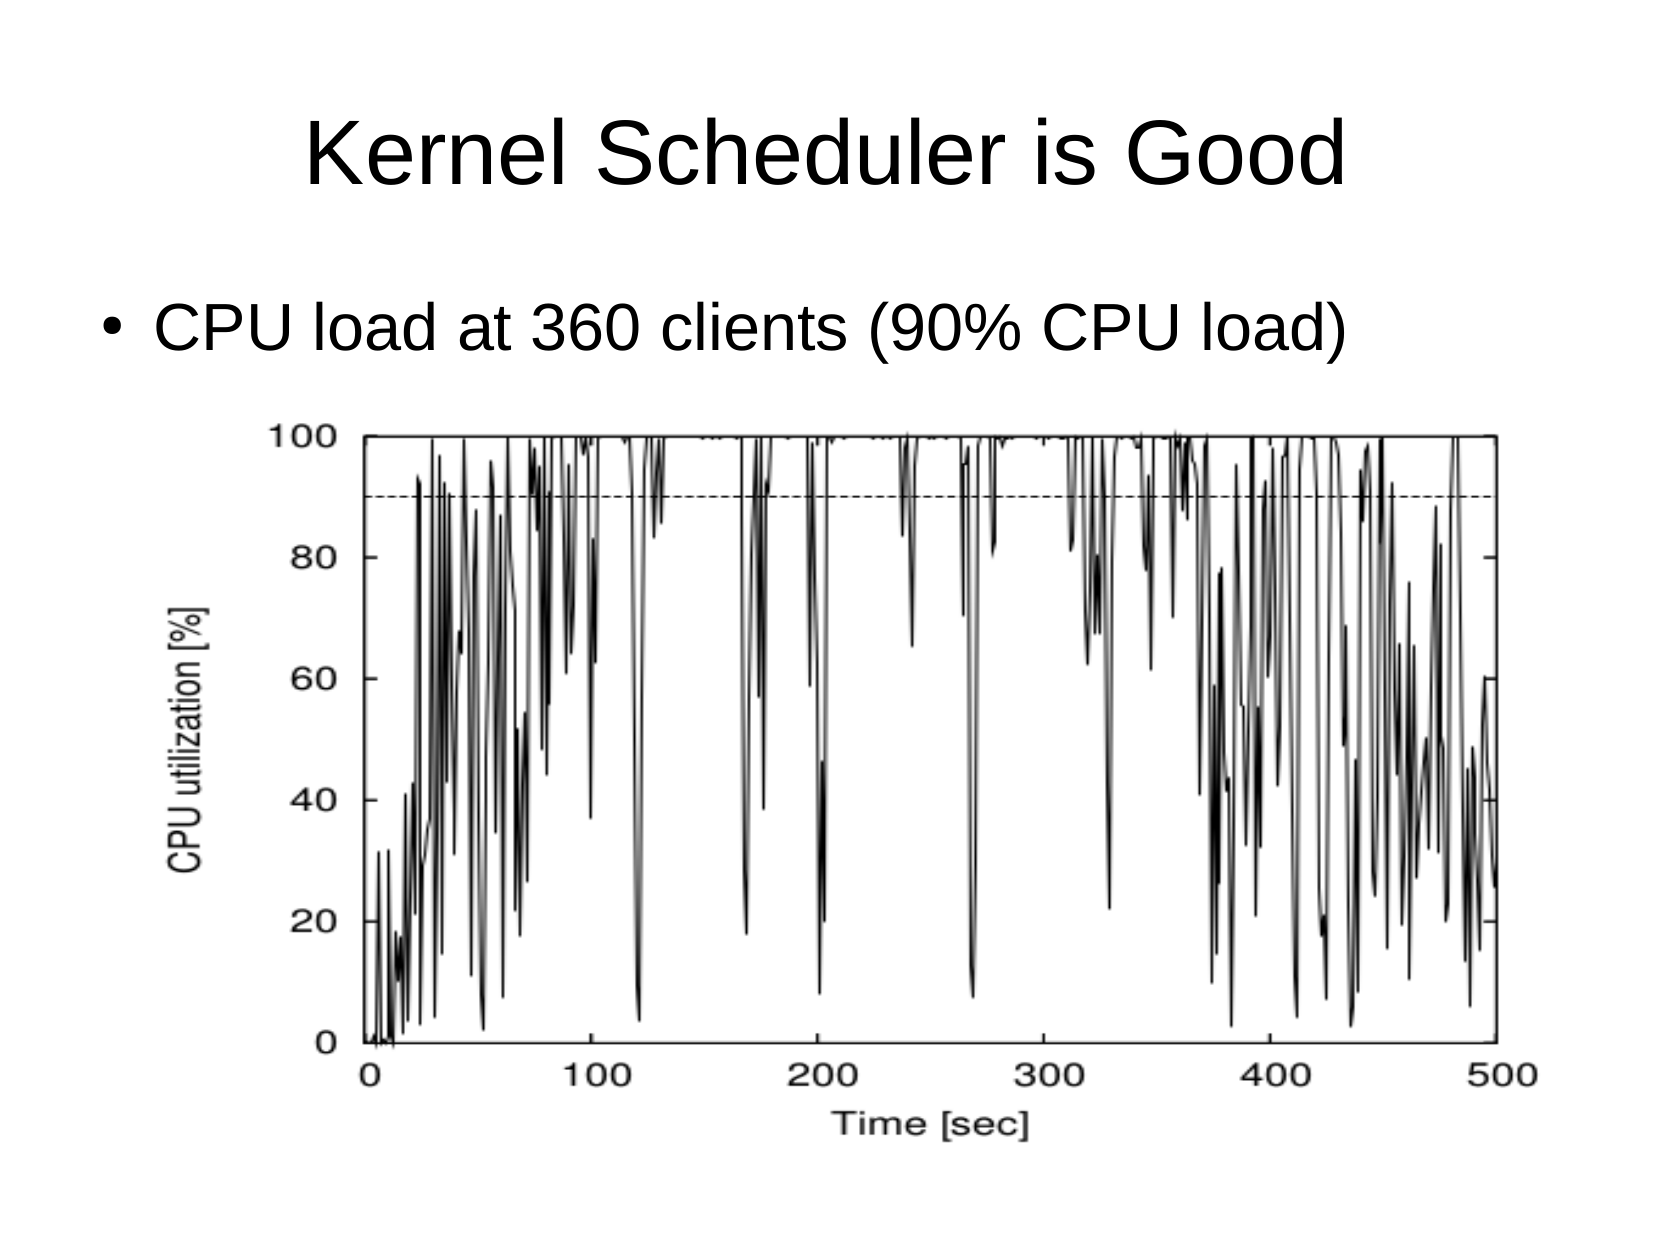

# Kernel Scheduler is Good
CPU load at 360 clients (90% CPU load)